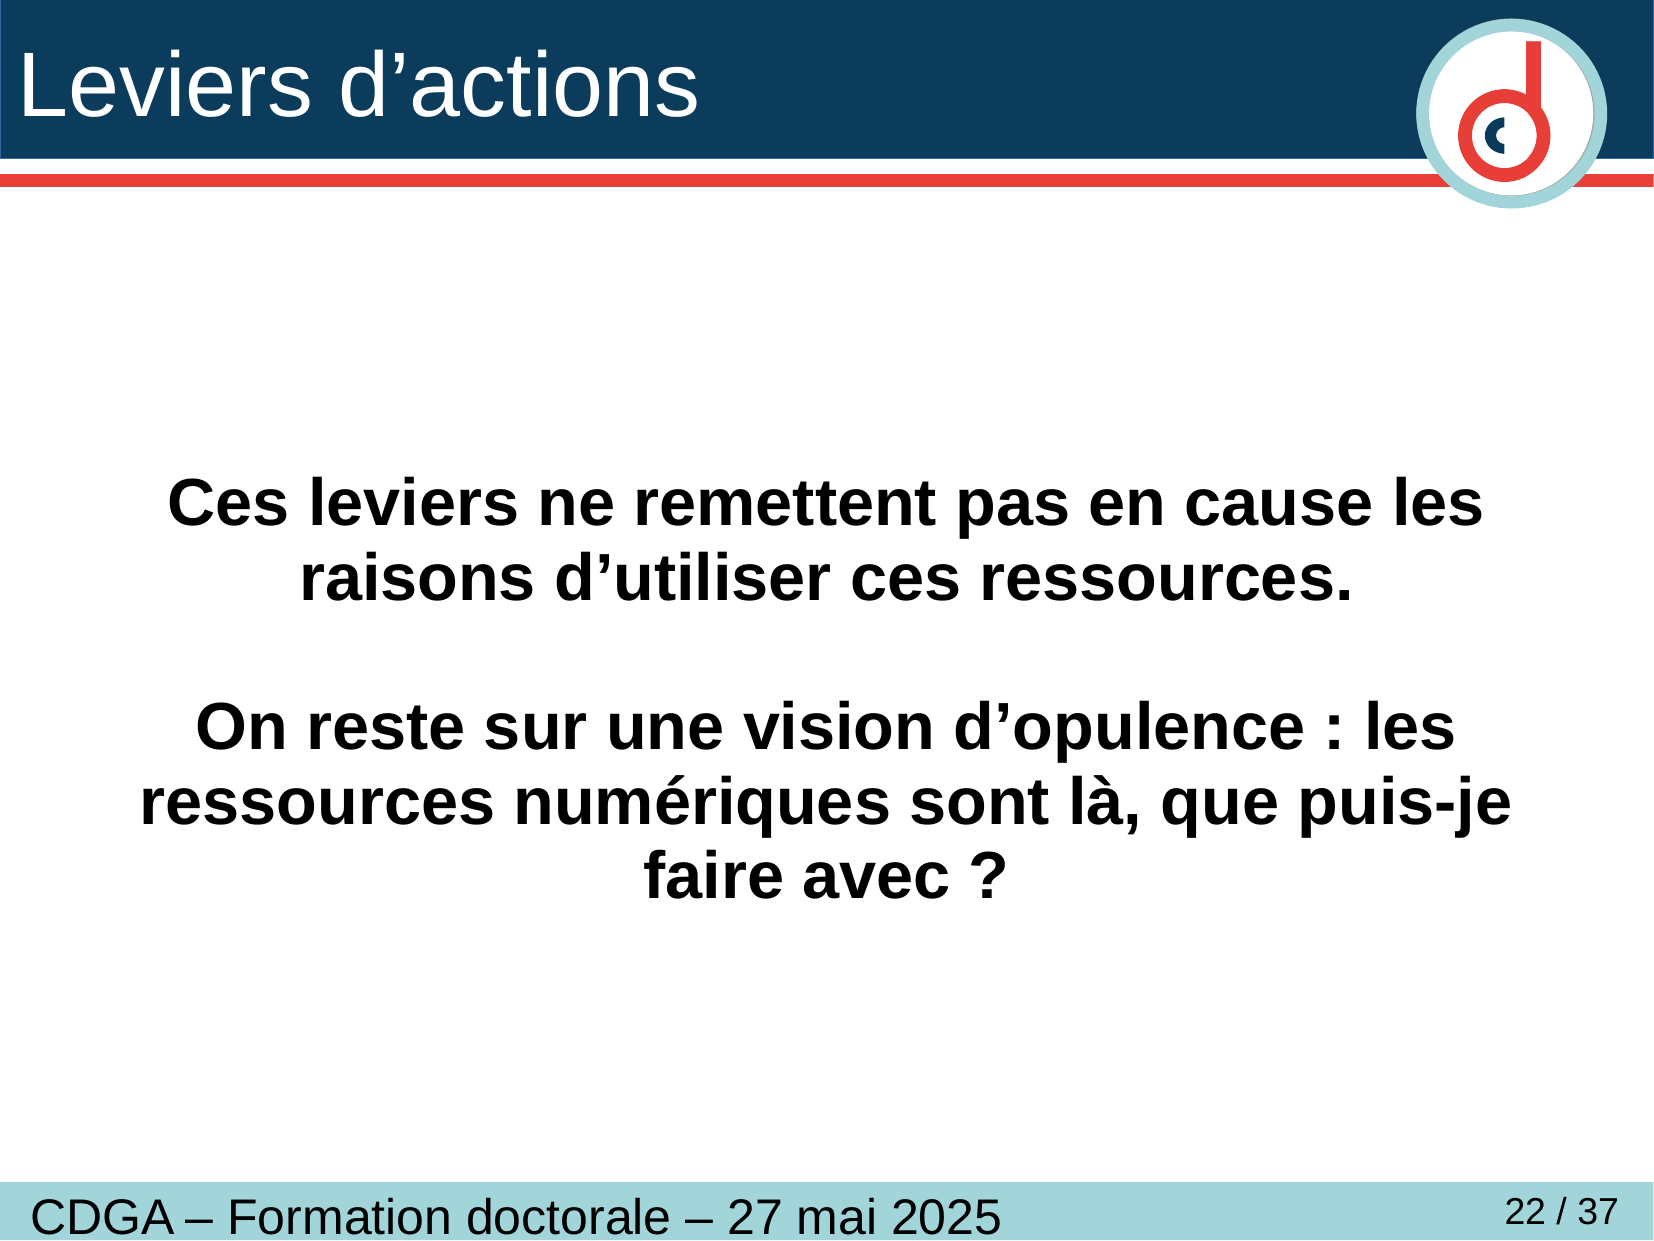

# Leviers d’actions
Ces leviers ne remettent pas en cause les raisons d’utiliser ces ressources.
On reste sur une vision d’opulence : les ressources numériques sont là, que puis-je faire avec ?